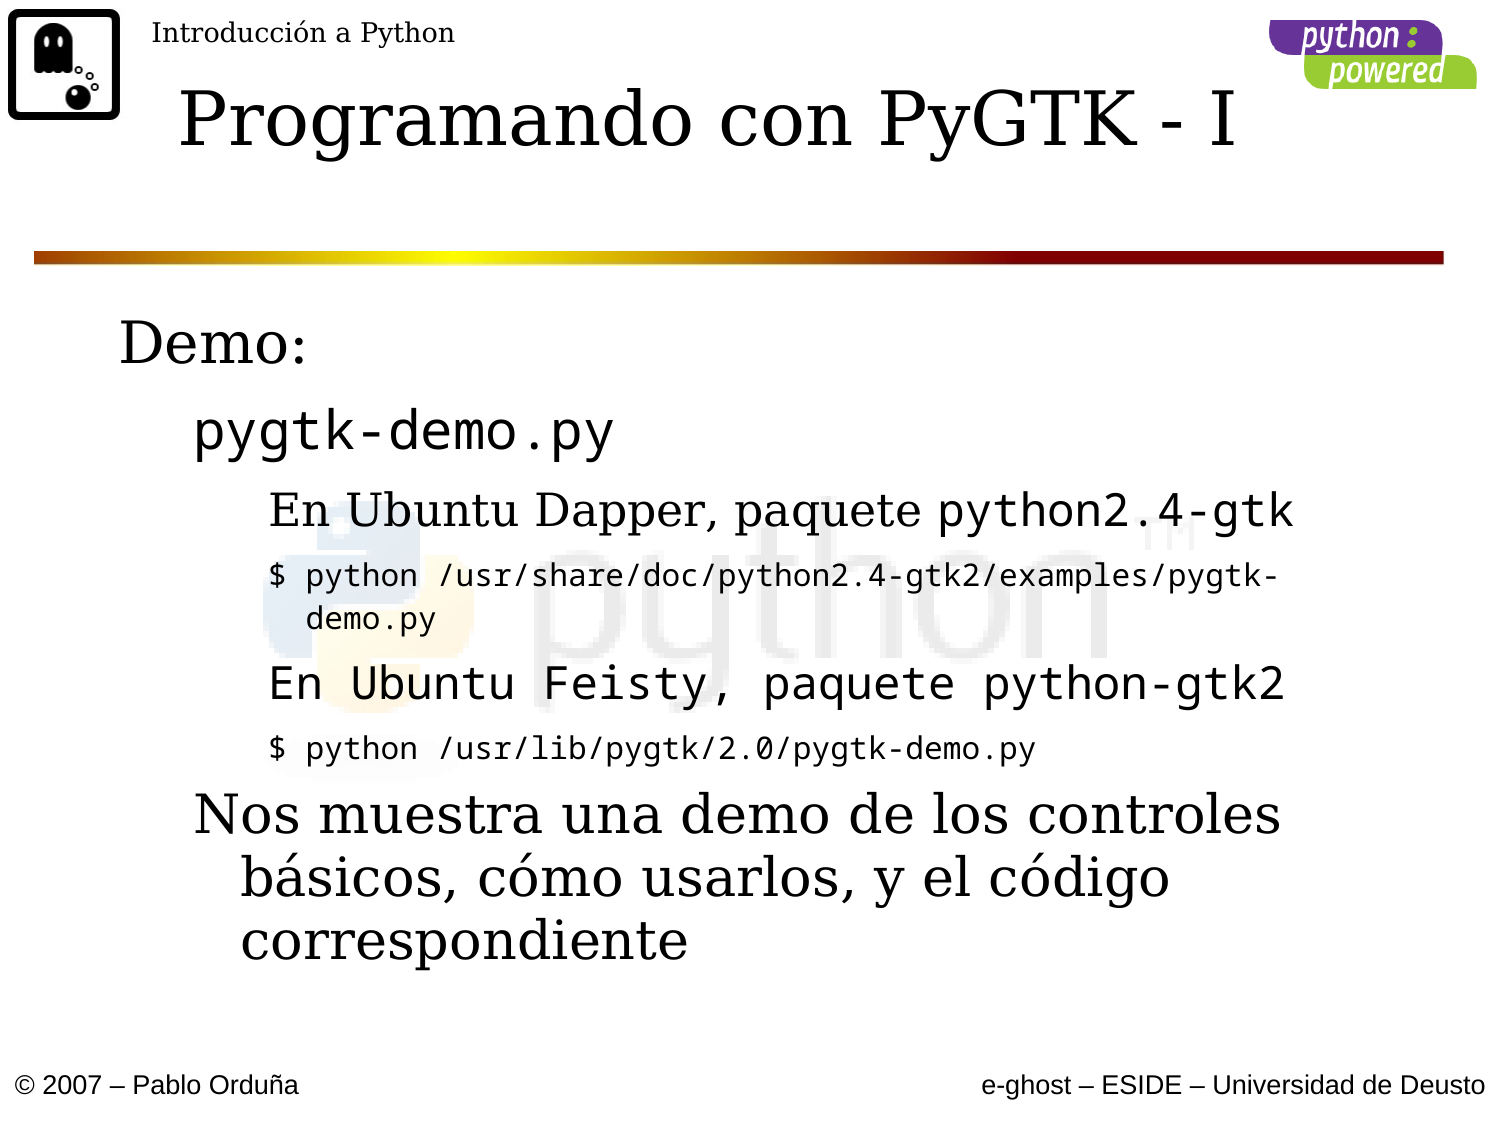

# Programando con PyGTK - I
Demo:
pygtk-demo.py
En Ubuntu Dapper, paquete python2.4-gtk
$ python /usr/share/doc/python2.4-gtk2/examples/pygtk-demo.py
En Ubuntu Feisty, paquete python-gtk2
$ python /usr/lib/pygtk/2.0/pygtk-demo.py
Nos muestra una demo de los controles básicos, cómo usarlos, y el código correspondiente